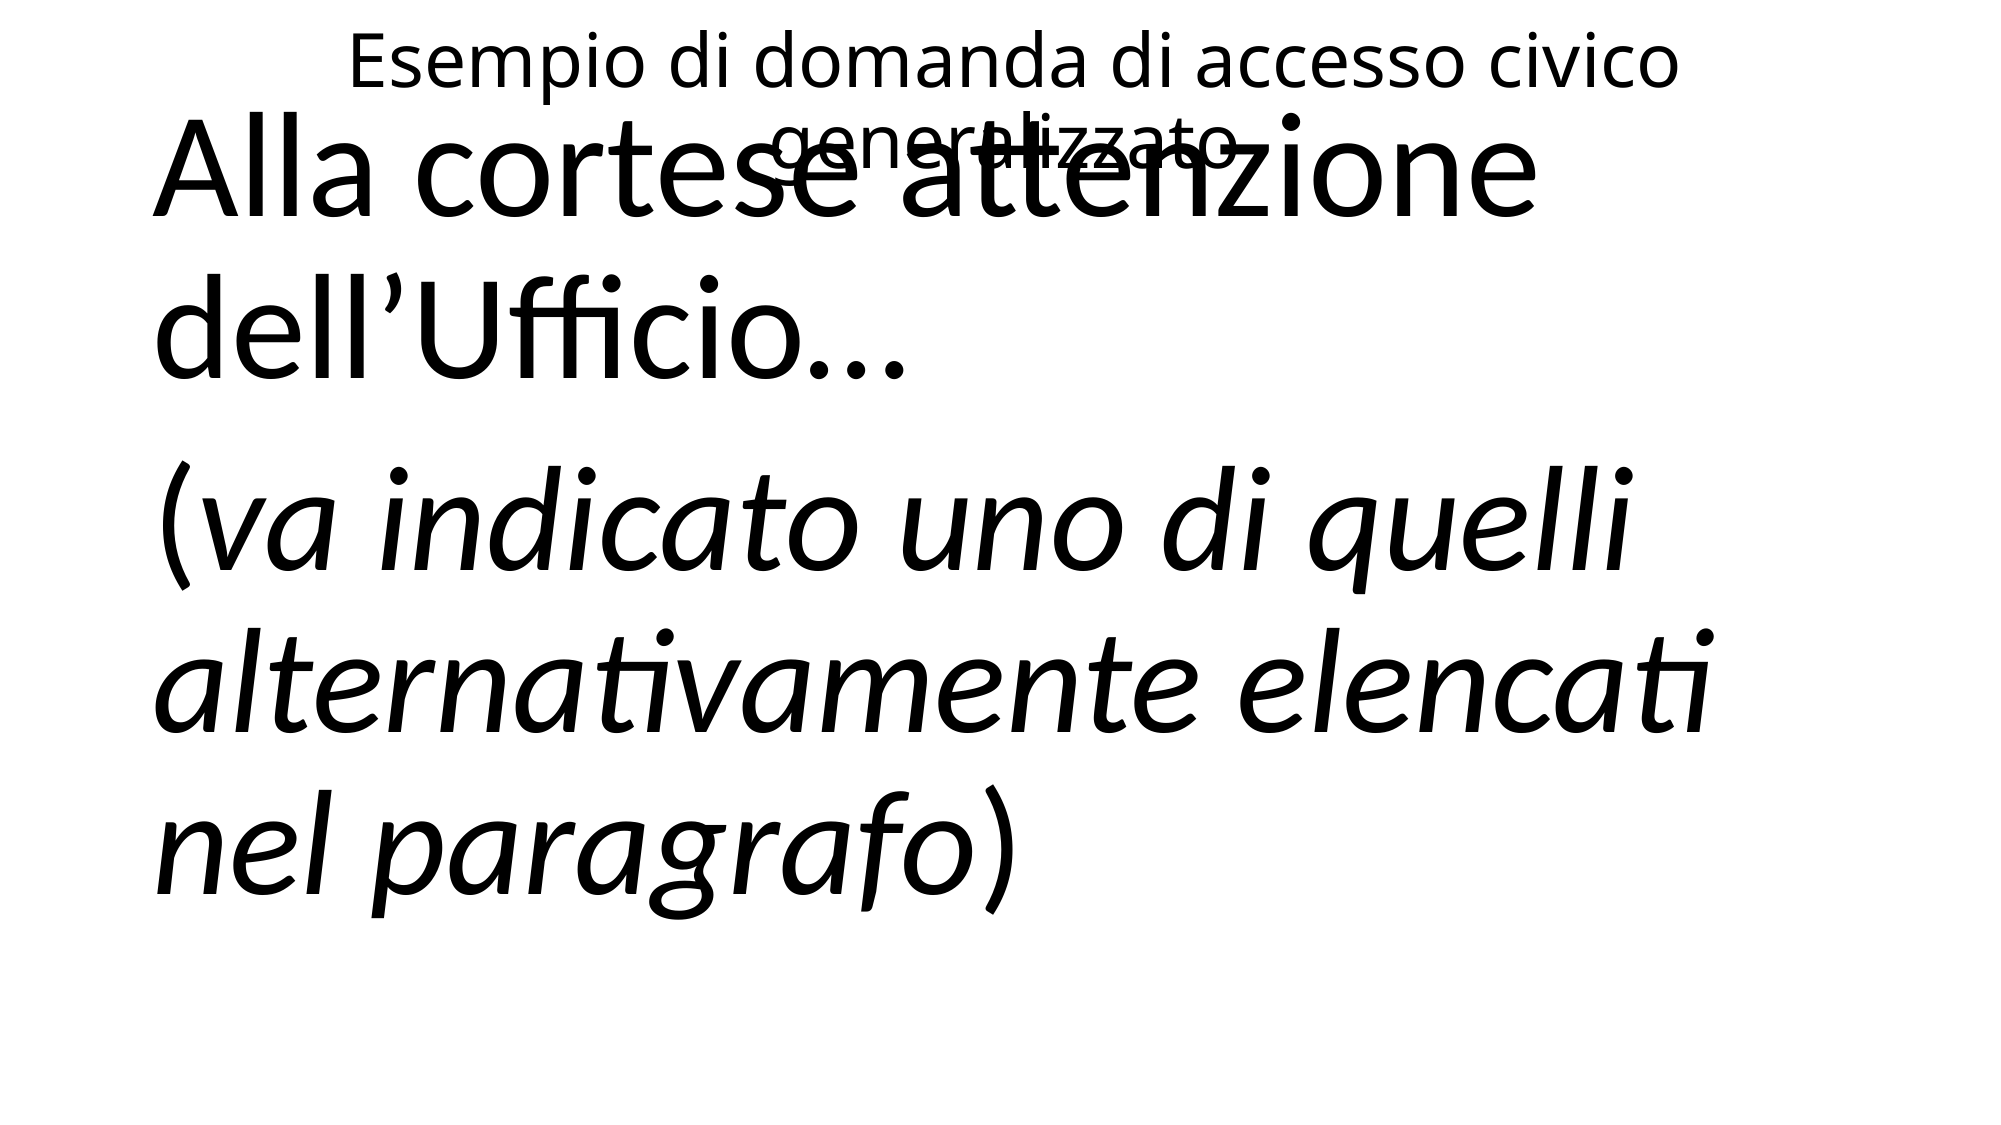

# Esempio di domanda di accesso civico generalizzato
Alla cortese attenzione dell’Ufficio…
(va indicato uno di quelli alternativamente elencati nel paragrafo)
Il/La sottoscritto/a … nato/a a …, il …, C.F… residente in … (Prov. ….), Via …, n. …, tel. …, e–mail e/o posta elettronica certificata … , ai sensi dell’art. 5 e seguenti del D. Lgs. n. n. 33/2013,
Chiede
l’accesso al/ai seguente/i dato/i – documento/i (inserire gli elementi utili all’identificazione di quanto richiesto): …
Dichiara di essere a conoscenza di quanto segue:
- il rilascio è gratuito, salvo il rimborso del costo effettivamente sostenuto per la riproduzione su supporti materiali;
- della presente domanda sarà data notizia da parte dell’Ufficio competente per l’accesso ad eventuali soggetti controinteressati, che possono presentare motivata opposizione;
- l’accesso civico può essere negato, escluso, limitato o differito nei casi e nei limiti stabiliti dall’art. 5-bis del D. Lgs. n. 33/2013;
- nel caso di diniego totale o parziale dell’accesso, o di mancata risposta entro i termini di legge, è possibile presentare richiesta di riesame al Responsabile per la trasparenza e prevenzione della corruzione e della trasparenza.
Si allega alla presente copia del documento di identità.
Luogo e data … Firma …